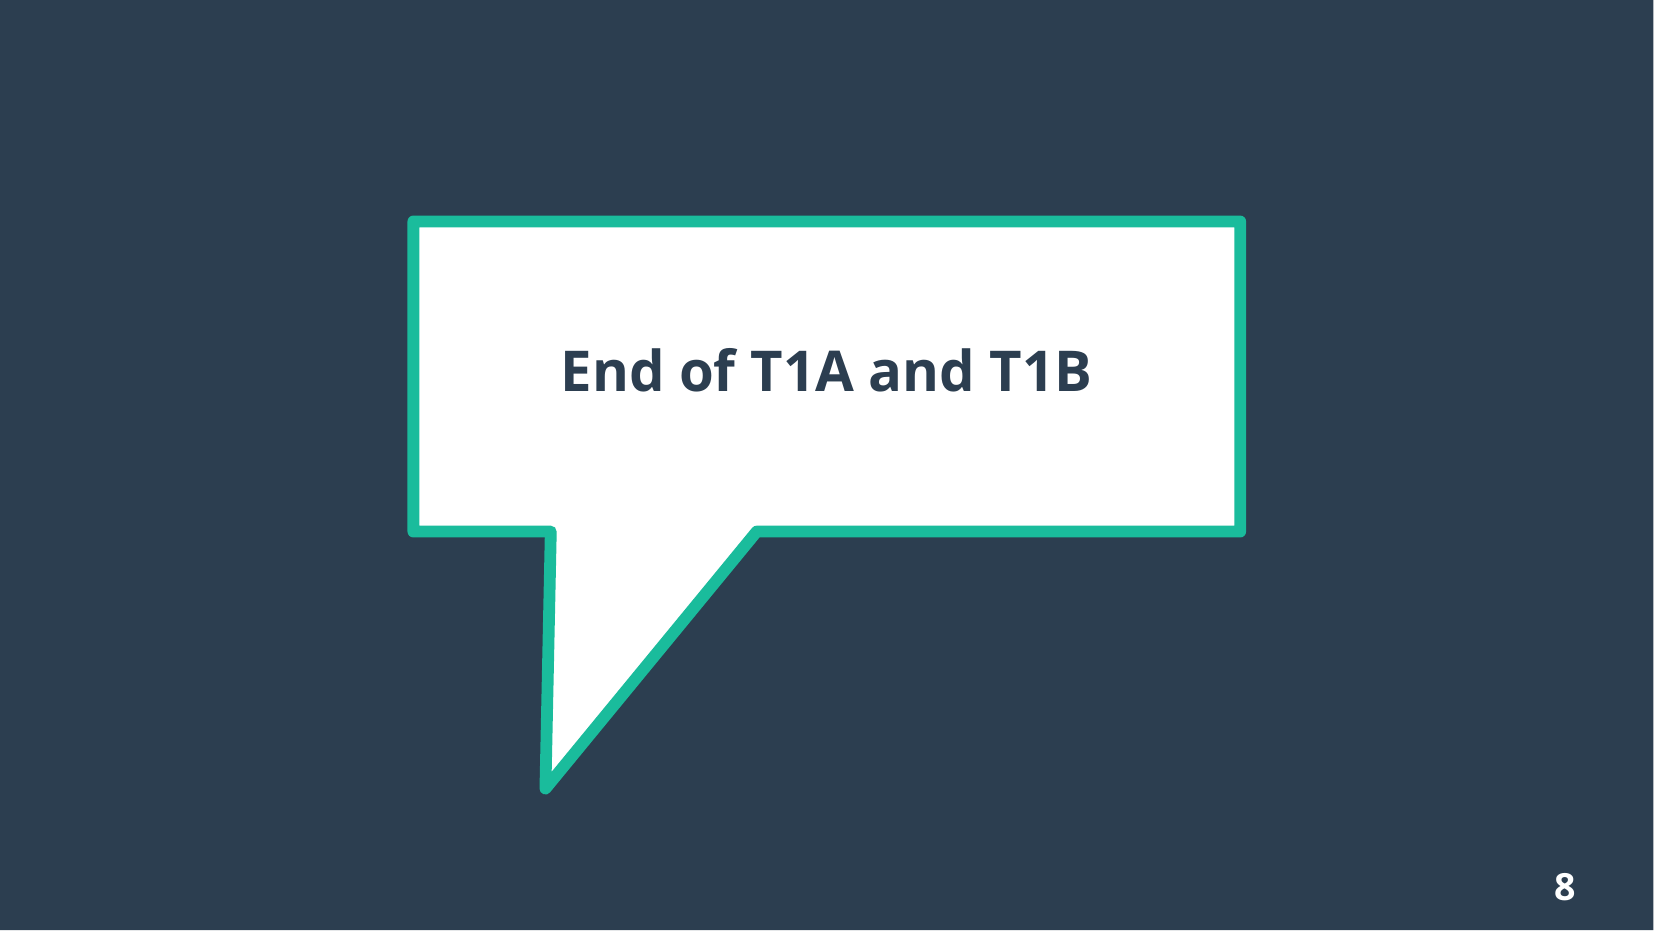

# End of T1A and T1B
8